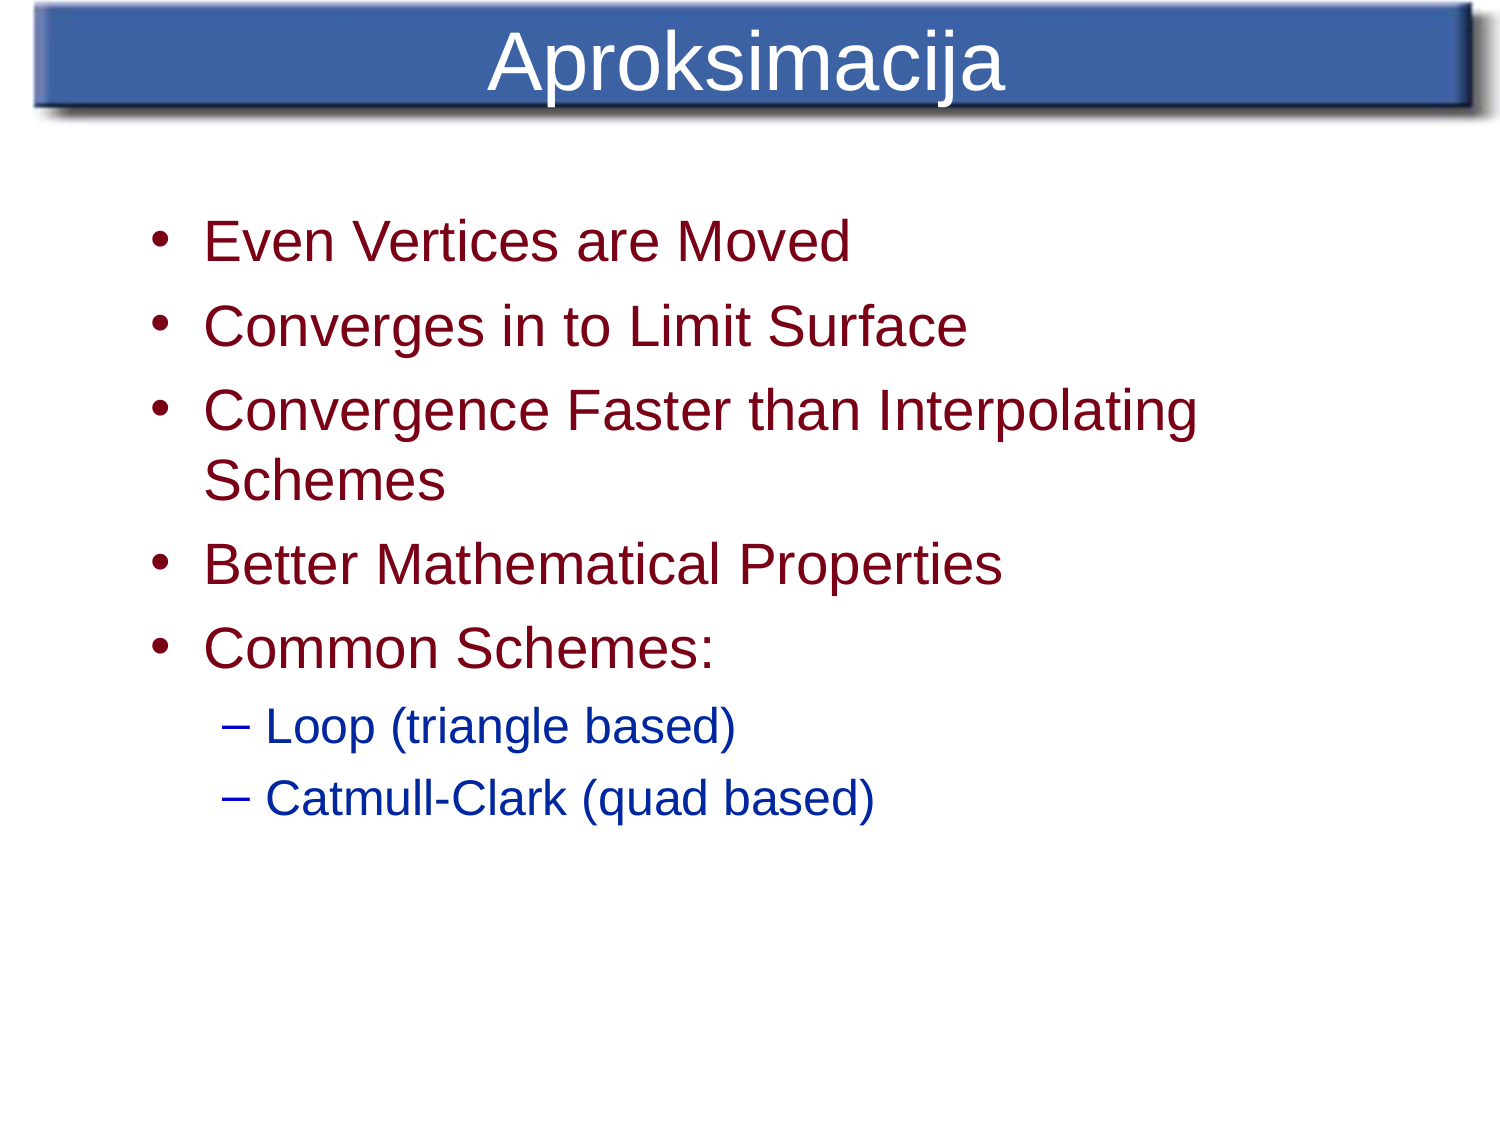

# Aproksimacija
Even Vertices are Moved
Converges in to Limit Surface
Convergence Faster than Interpolating Schemes
Better Mathematical Properties
Common Schemes:
Loop (triangle based)
Catmull-Clark (quad based)